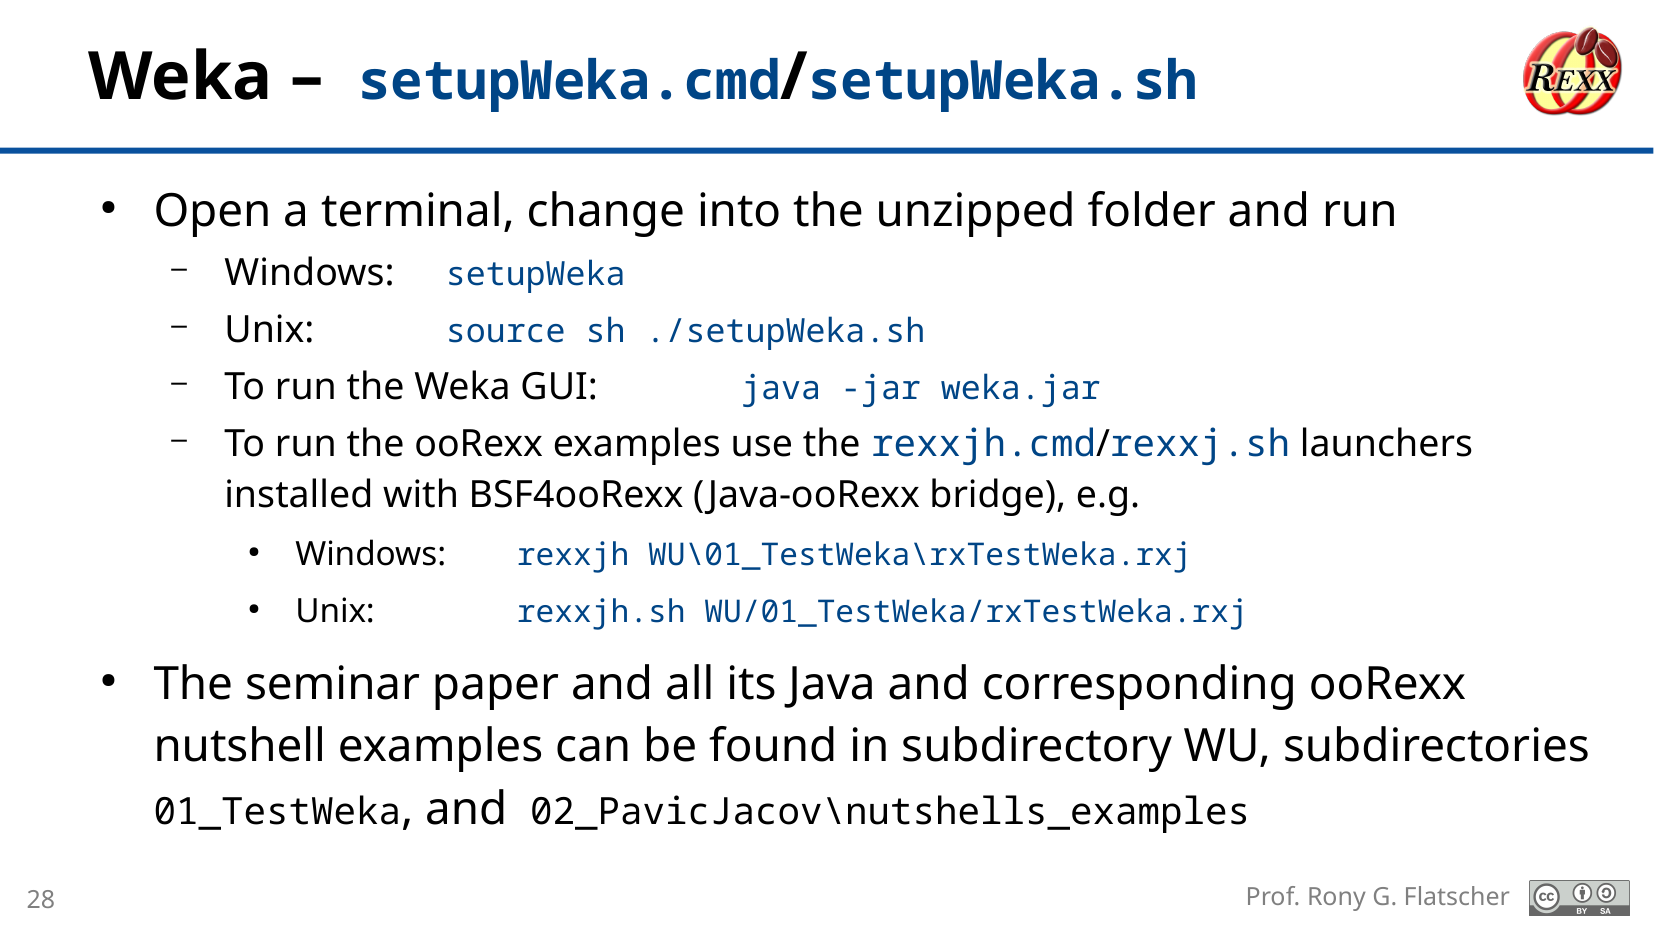

# Weka – setupWeka.cmd/setupWeka.sh
Open a terminal, change into the unzipped folder and run
Windows: 	setupWeka
Unix: 		source sh ./setupWeka.sh
To run the Weka GUI: 		java -jar weka.jar
To run the ooRexx examples use the rexxjh.cmd/rexxj.sh launchers installed with BSF4ooRexx (Java-ooRexx bridge), e.g.
Windows: 	rexxjh WU\01_TestWeka\rxTestWeka.rxj
Unix: 		rexxjh.sh WU/01_TestWeka/rxTestWeka.rxj
The seminar paper and all its Java and corresponding ooRexx nutshell examples can be found in subdirectory WU, subdirectories 01_TestWeka, and 02_PavicJacov\nutshells_examples